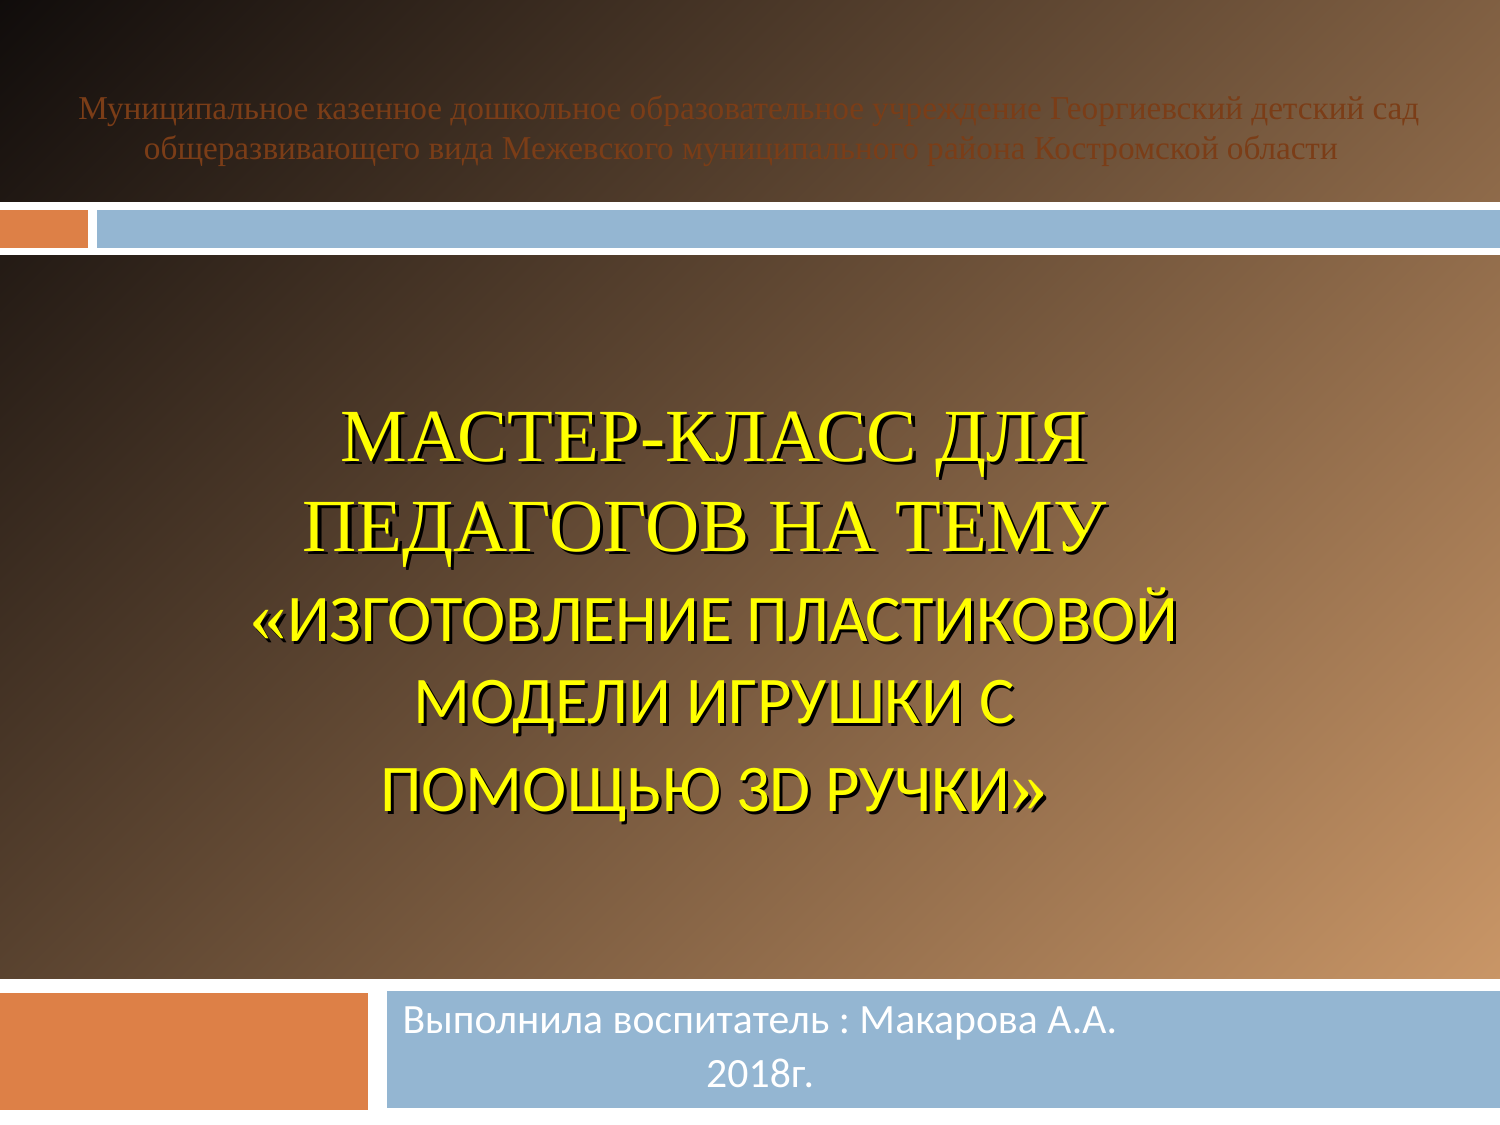

Муниципальное казенное дошкольное образовательное учреждение Георгиевский детский сад общеразвивающего вида Межевского муниципального района Костромской области
# Мастер-класс для педагогов на тему «Изготовление пластиковой модели игрушки с помощью 3D ручки»
Выполнила воспитатель : Макарова А.А.
2018г.